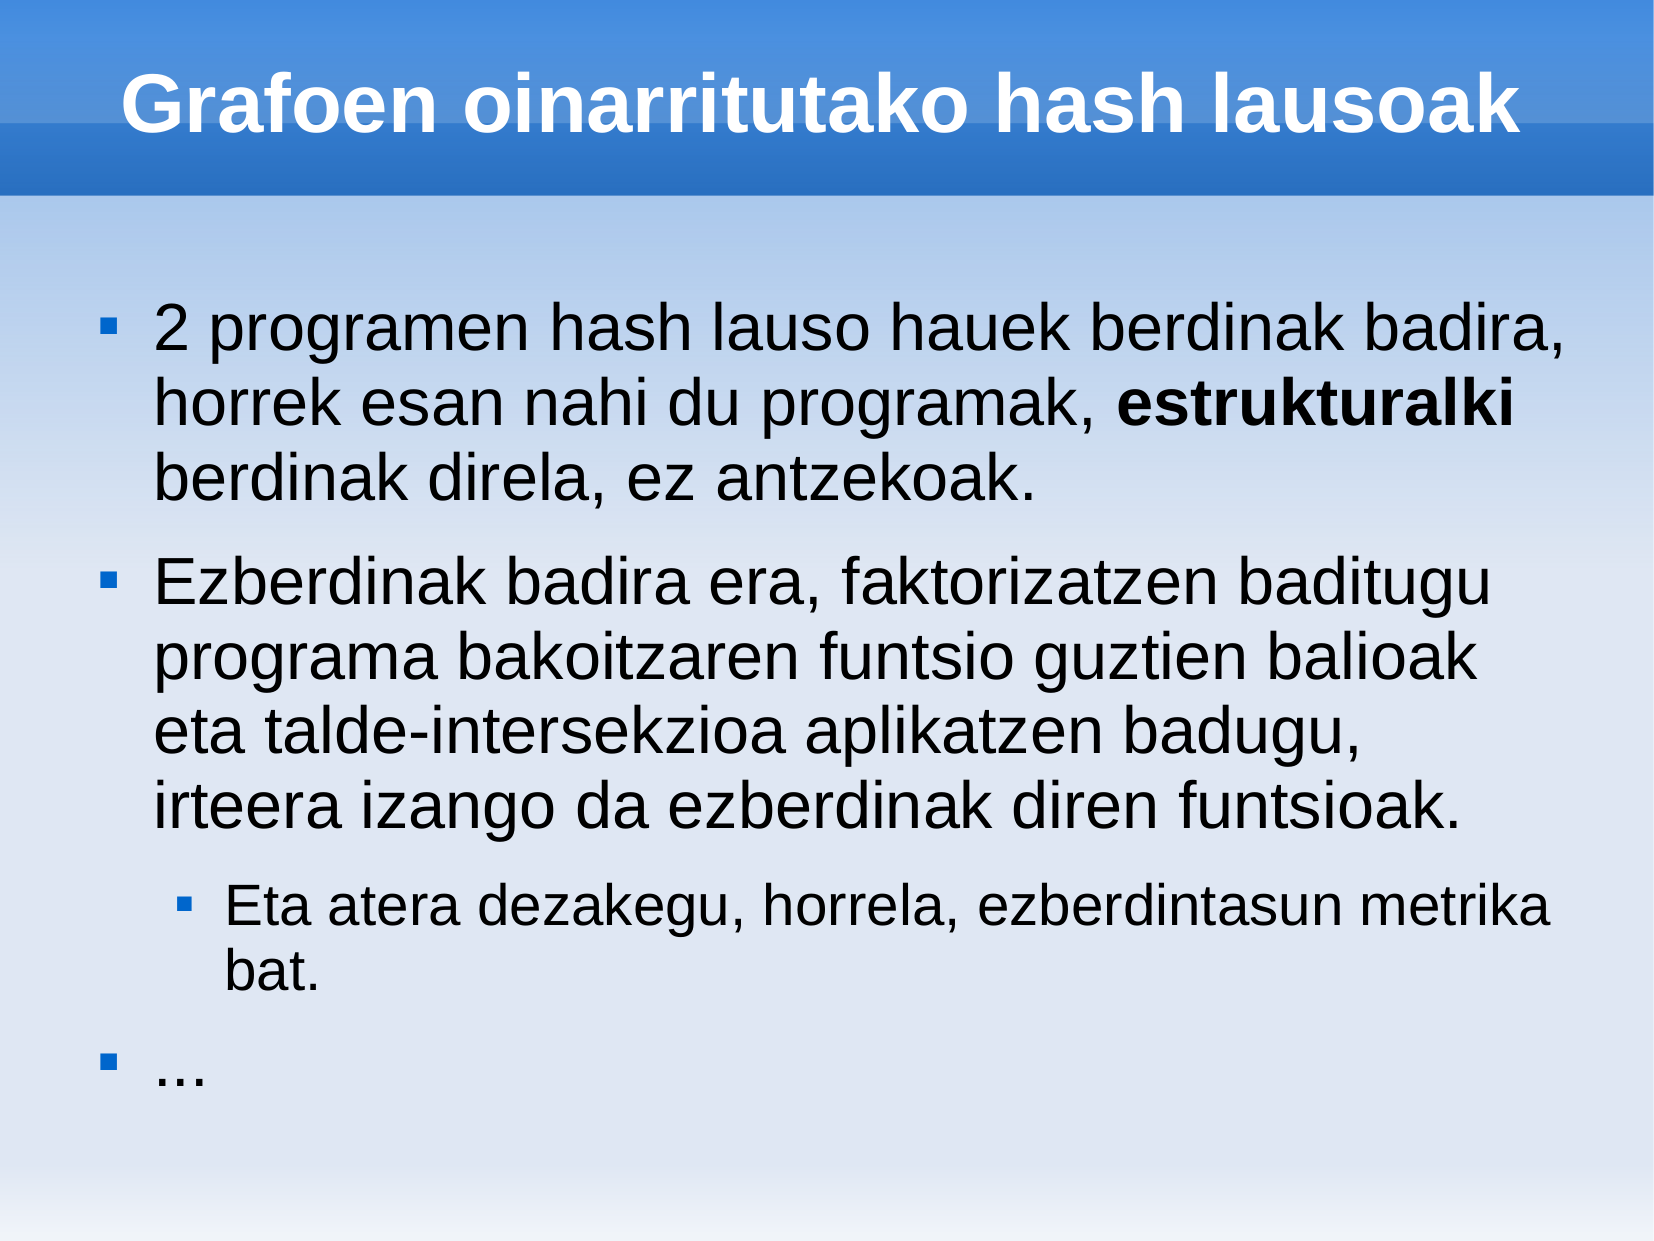

# Grafoen oinarritutako hash lausoak
2 programen hash lauso hauek berdinak badira, horrek esan nahi du programak, estrukturalki berdinak direla, ez antzekoak.
Ezberdinak badira era, faktorizatzen baditugu programa bakoitzaren funtsio guztien balioak eta talde-intersekzioa aplikatzen badugu, irteera izango da ezberdinak diren funtsioak.
Eta atera dezakegu, horrela, ezberdintasun metrika bat.
...